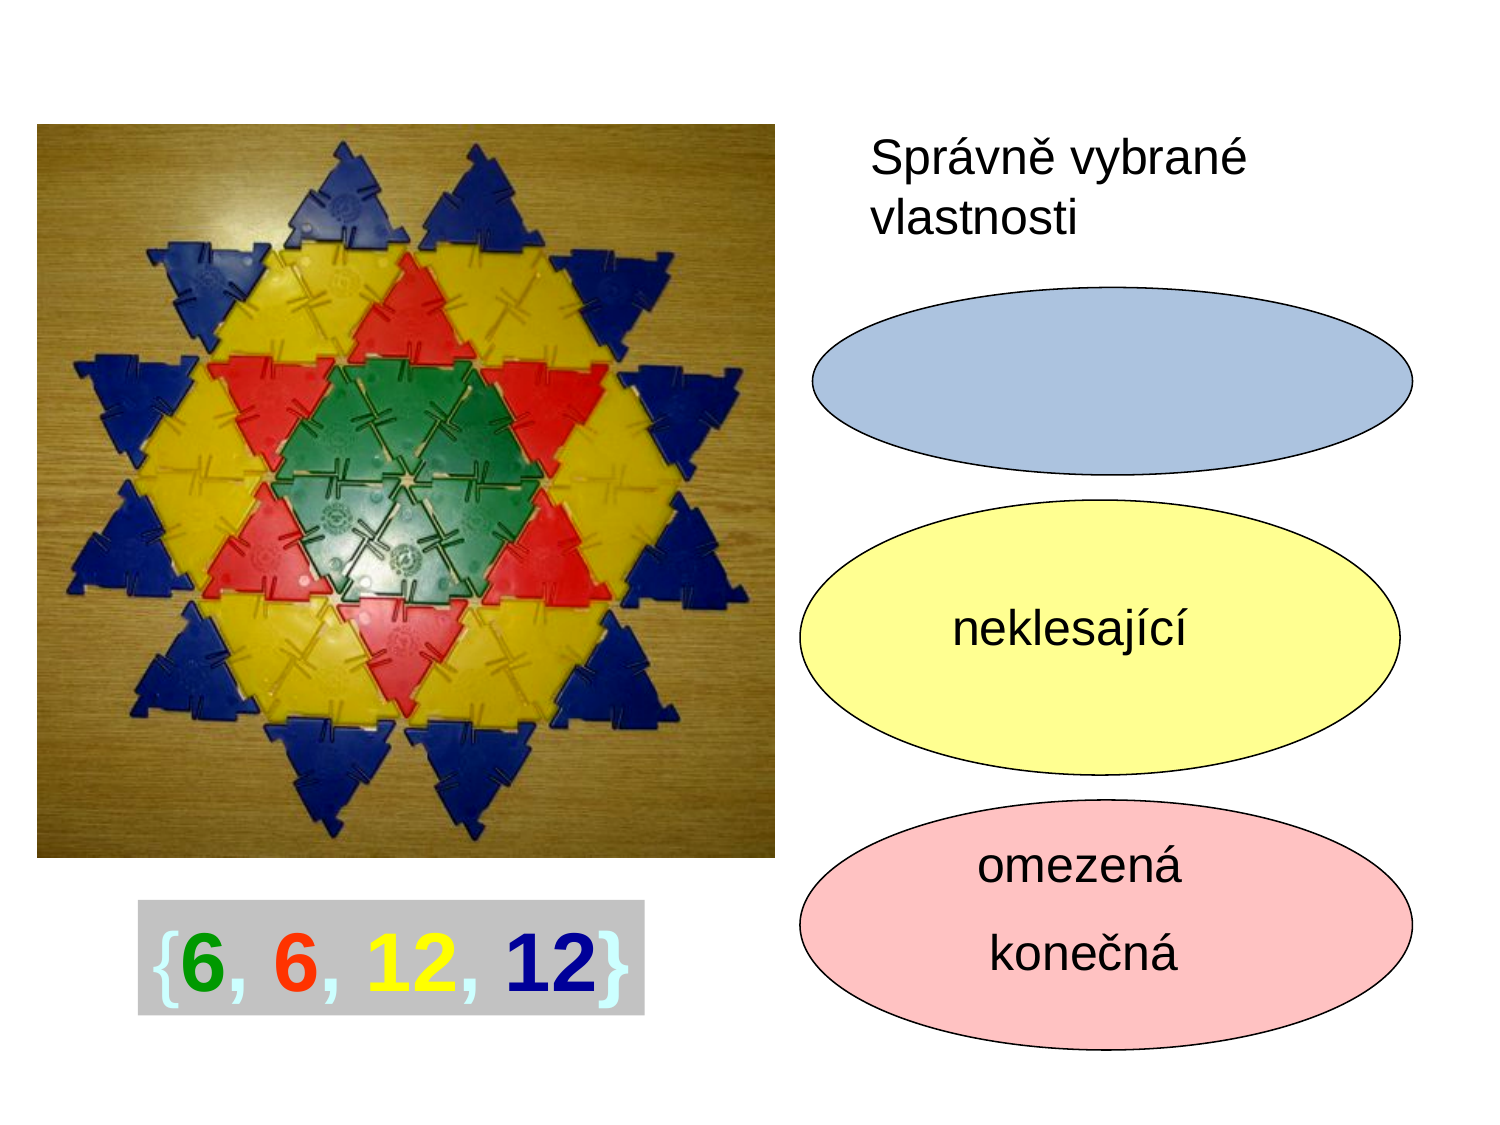

Správně vybrané vlastnosti
neklesající
omezená
{6, 6, 12, 12}
konečná